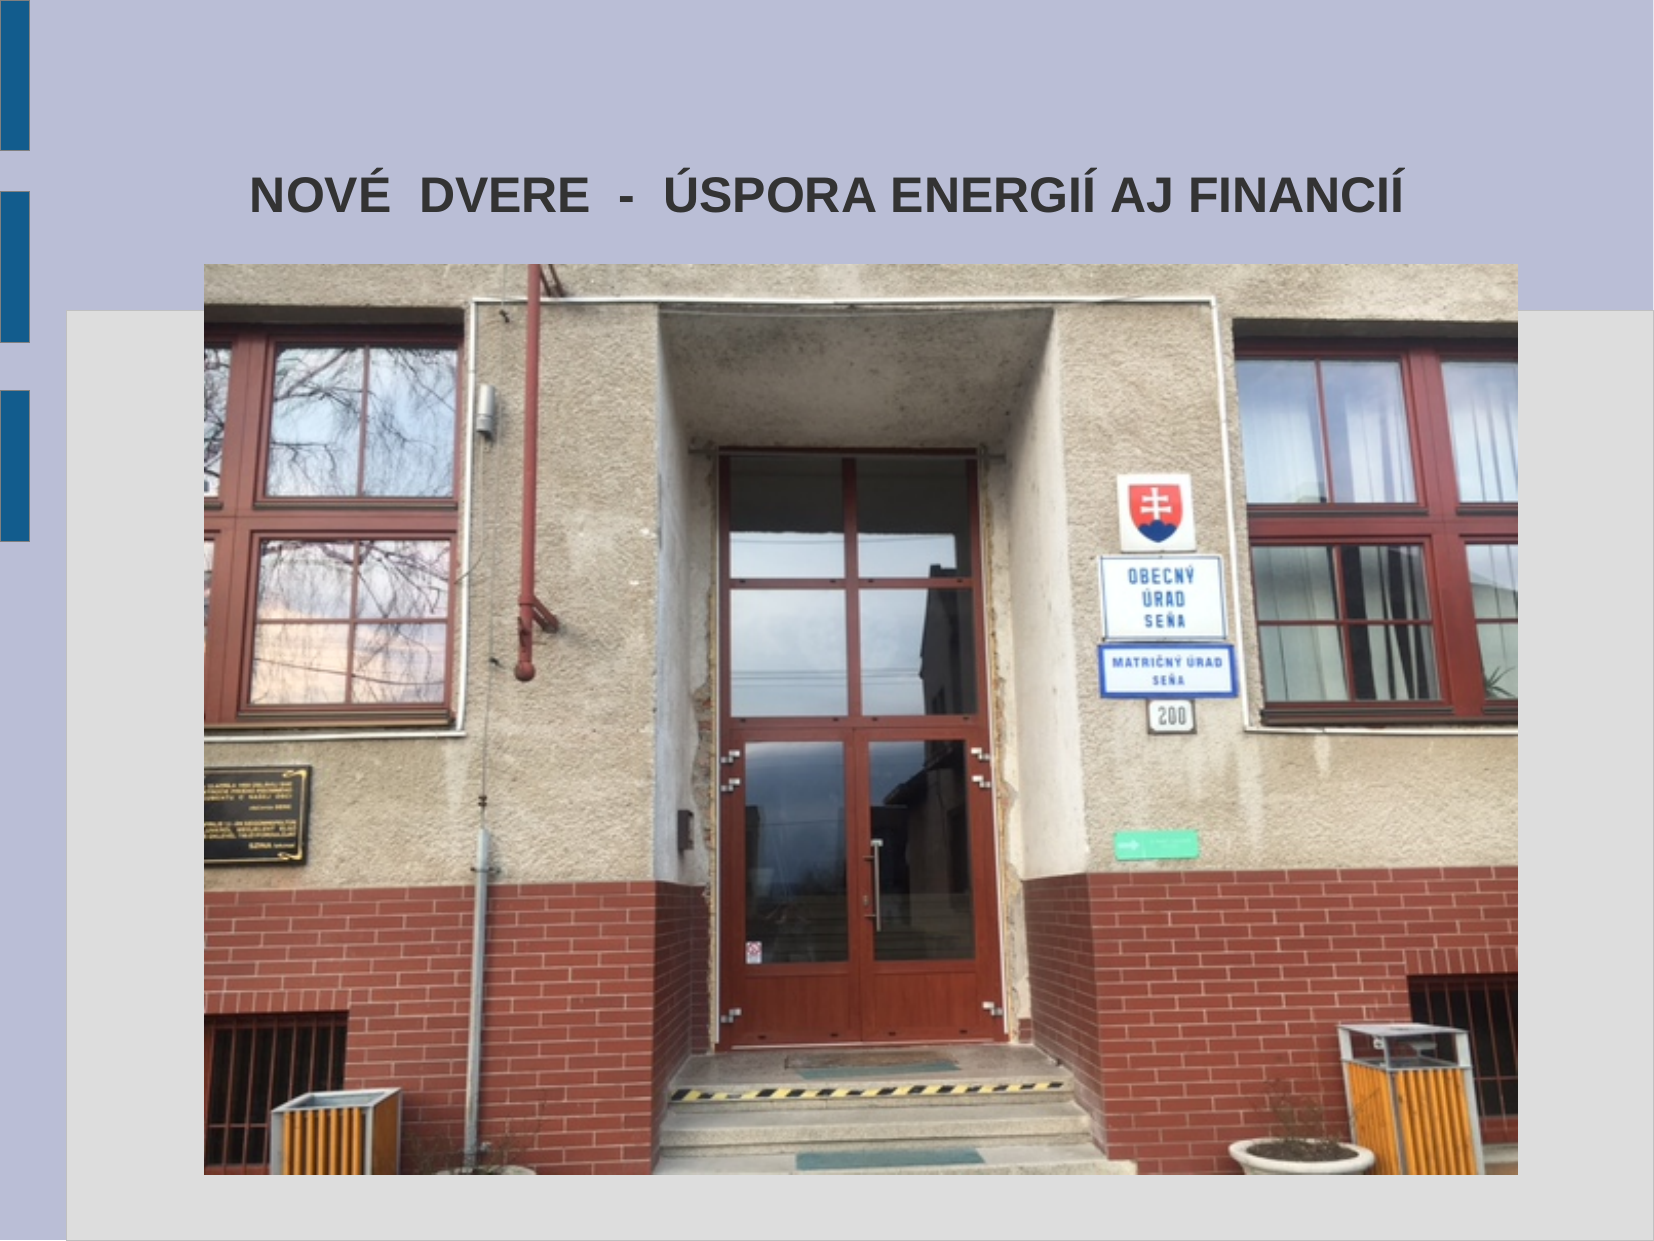

# NOVÉ DVERE - ÚSPORA ENERGIÍ AJ FINANCIÍ